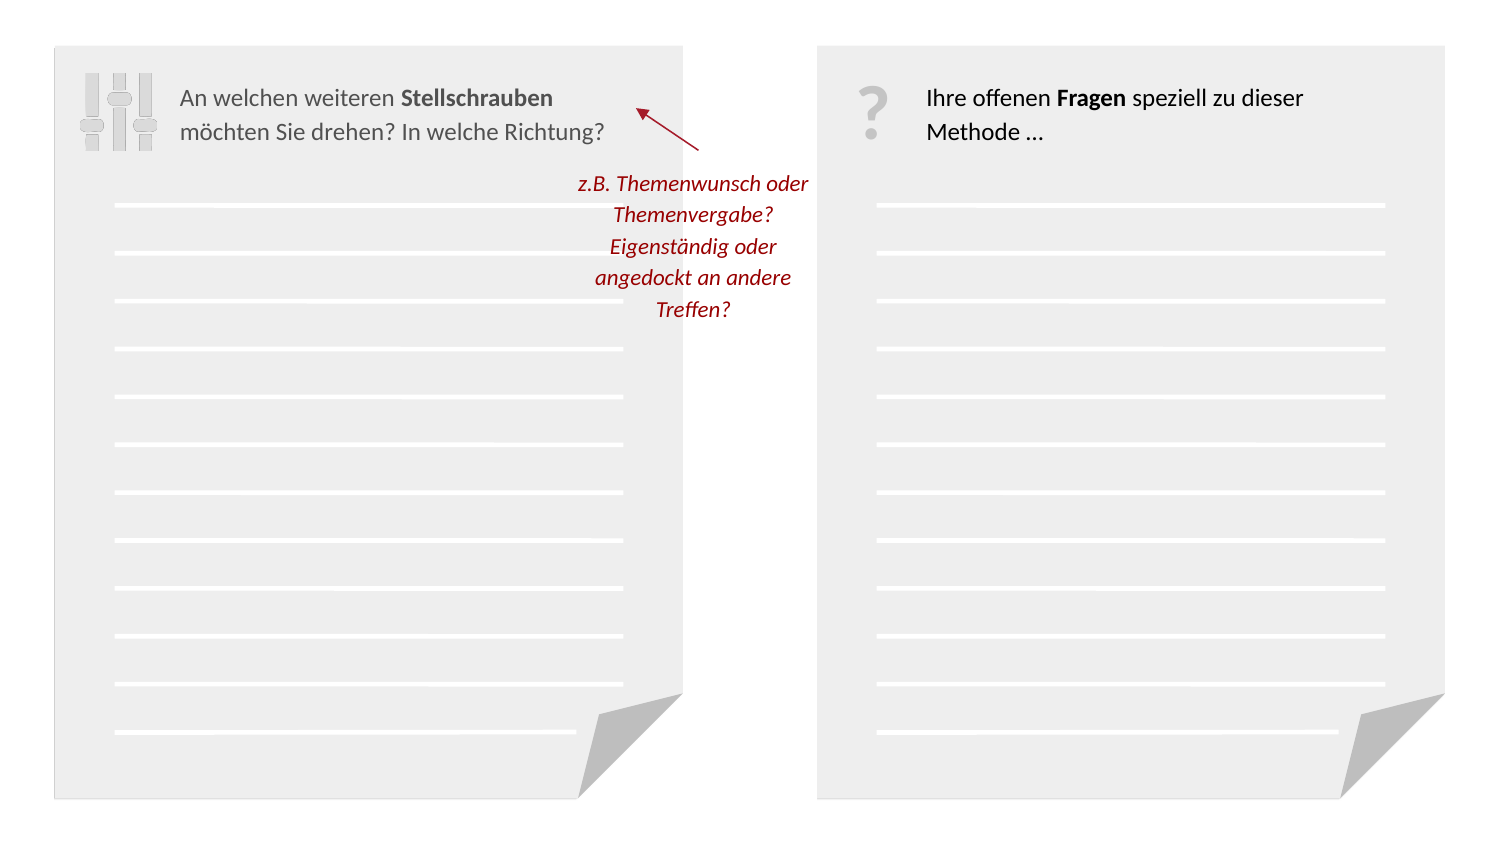

?
Ihre offenen Fragen speziell zu dieser Methode …
An welchen weiteren Stellschrauben möchten Sie drehen? In welche Richtung?
z.B. Themenwunsch oder Themenvergabe? Eigenständig oder angedockt an andere Treffen?